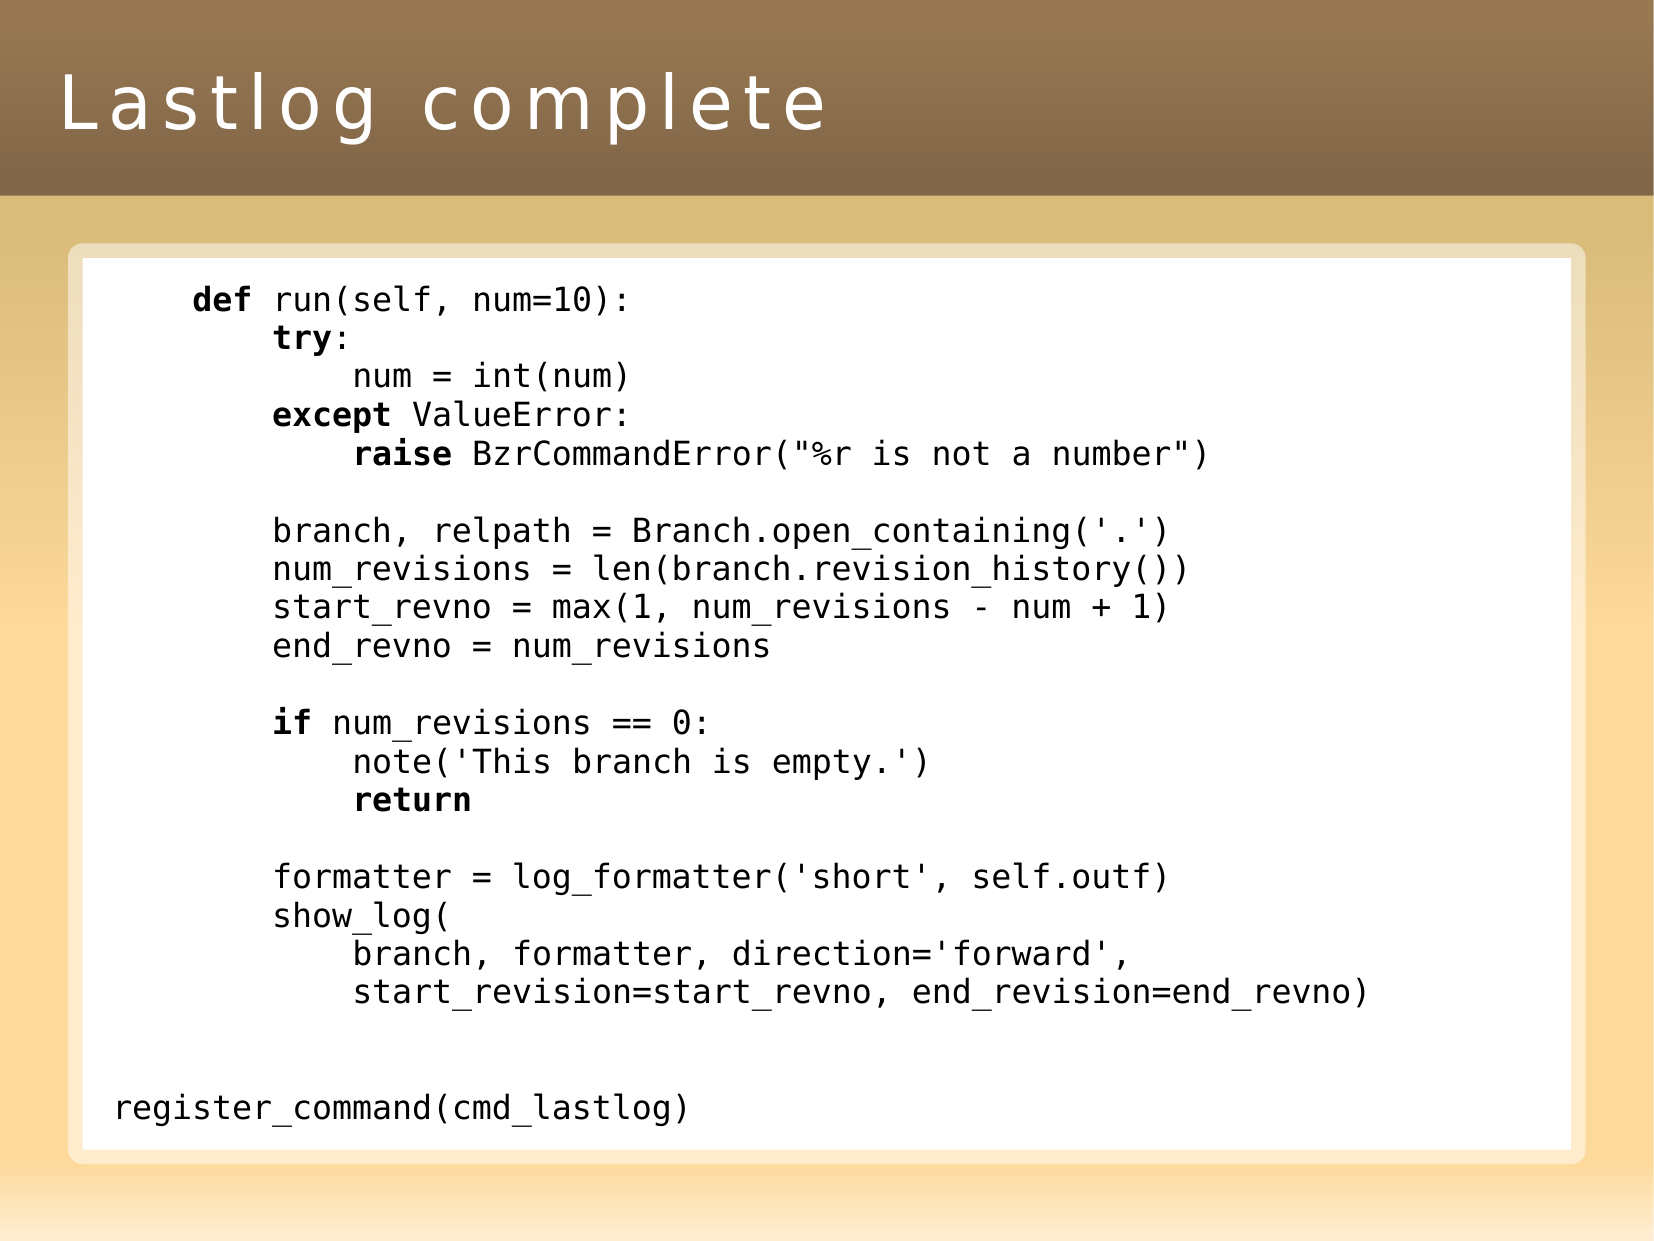

# Lastlog complete
 def run(self, num=10):
 try:
 num = int(num)
 except ValueError:
 raise BzrCommandError("%r is not a number")
 branch, relpath = Branch.open_containing('.')
 num_revisions = len(branch.revision_history())
 start_revno = max(1, num_revisions - num + 1)
 end_revno = num_revisions
 if num_revisions == 0:
 note('This branch is empty.')
 return
 formatter = log_formatter('short', self.outf)
 show_log(
 branch, formatter, direction='forward',
 start_revision=start_revno, end_revision=end_revno)
register_command(cmd_lastlog)